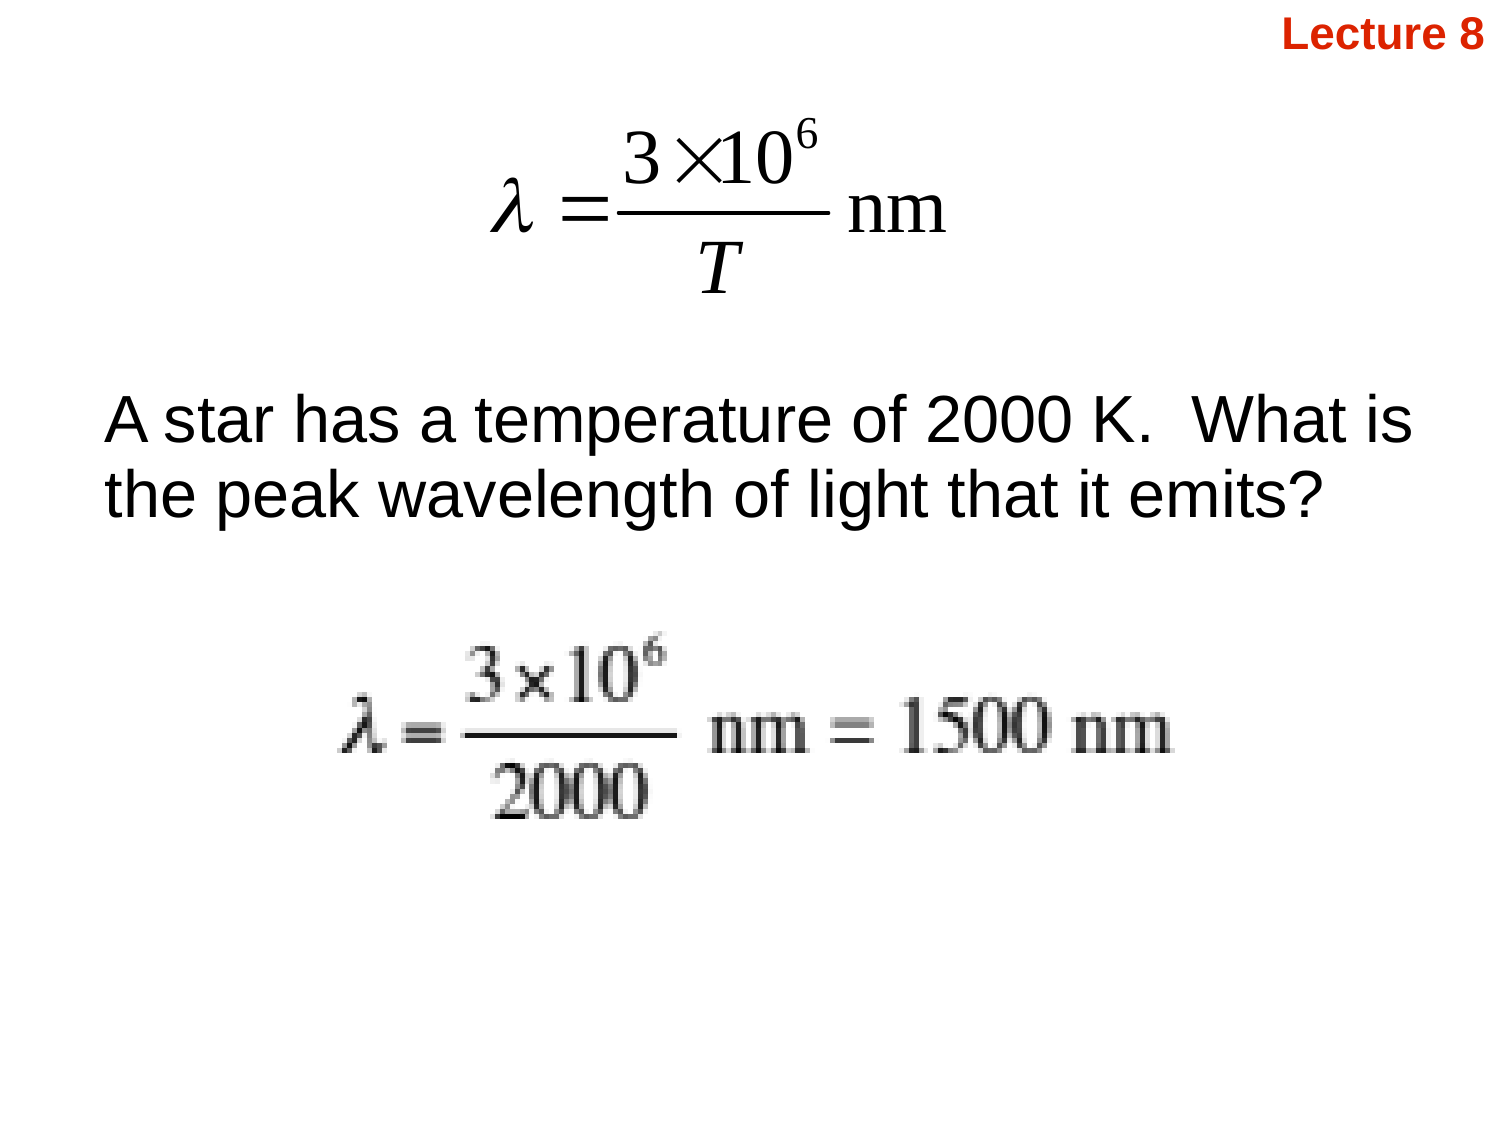

Lecture 8
#
A star has a temperature of 2000 K. What is the peak wavelength of light that it emits?